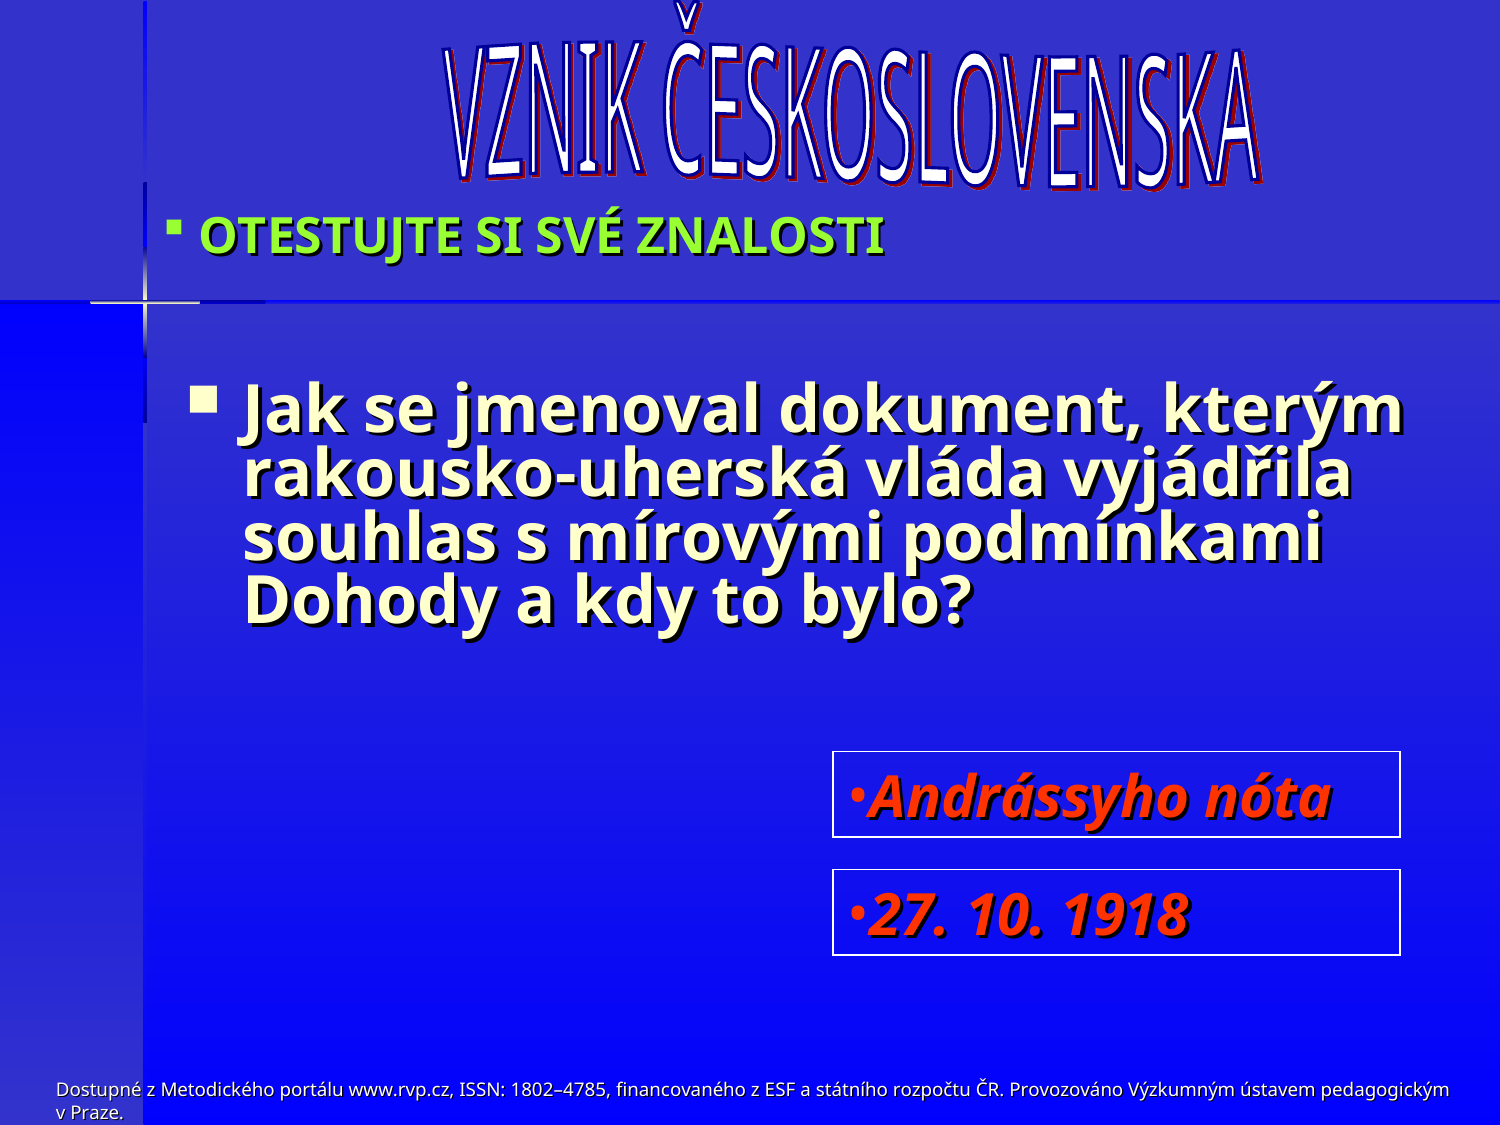

VZNIK ČESKOSLOVENSKA
 OTESTUJTE SI SVÉ ZNALOSTI
# Jak se jmenoval dokument, kterým rakousko-uherská vláda vyjádřila souhlas s mírovými podmínkami Dohody a kdy to bylo?
Andrássyho nóta
27. 10. 1918
Dostupné z Metodického portálu www.rvp.cz, ISSN: 1802–4785, financovaného z ESF a státního rozpočtu ČR. Provozováno Výzkumným ústavem pedagogickým v Praze.